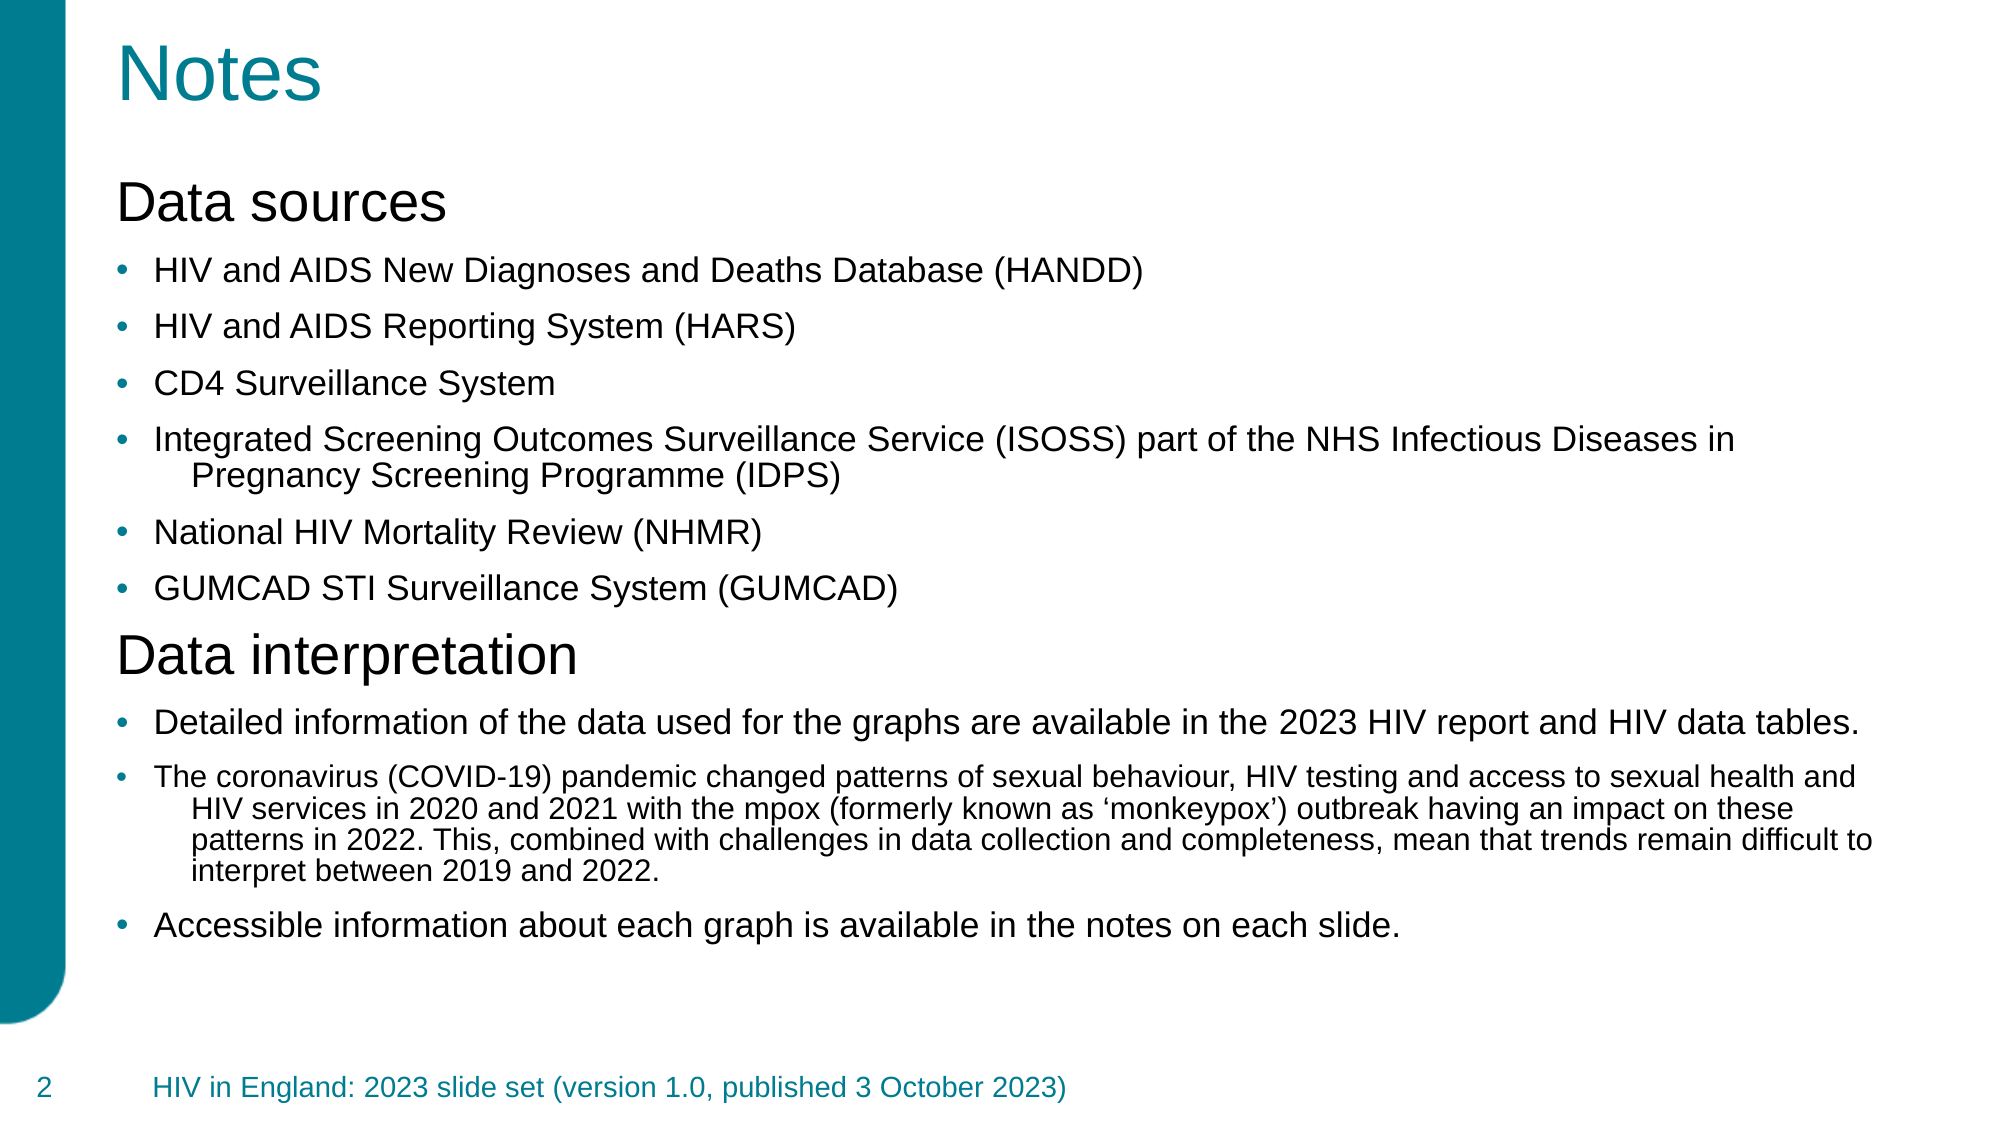

# Notes
Data sources
HIV and AIDS New Diagnoses and Deaths Database (HANDD)
HIV and AIDS Reporting System (HARS)
CD4 Surveillance System
Integrated Screening Outcomes Surveillance Service (ISOSS) part of the NHS Infectious Diseases in Pregnancy Screening Programme (IDPS)
National HIV Mortality Review (NHMR)
GUMCAD STI Surveillance System (GUMCAD)
Data interpretation
Detailed information of the data used for the graphs are available in the 2023 HIV report and HIV data tables.
The coronavirus (COVID-19) pandemic changed patterns of sexual behaviour, HIV testing and access to sexual health and HIV services in 2020 and 2021 with the mpox (formerly known as ‘monkeypox’) outbreak having an impact on these patterns in 2022. This, combined with challenges in data collection and completeness, mean that trends remain difficult to interpret between 2019 and 2022.
Accessible information about each graph is available in the notes on each slide.
2
HIV in England: 2023 slide set (version 1.0, published 3 October 2023)